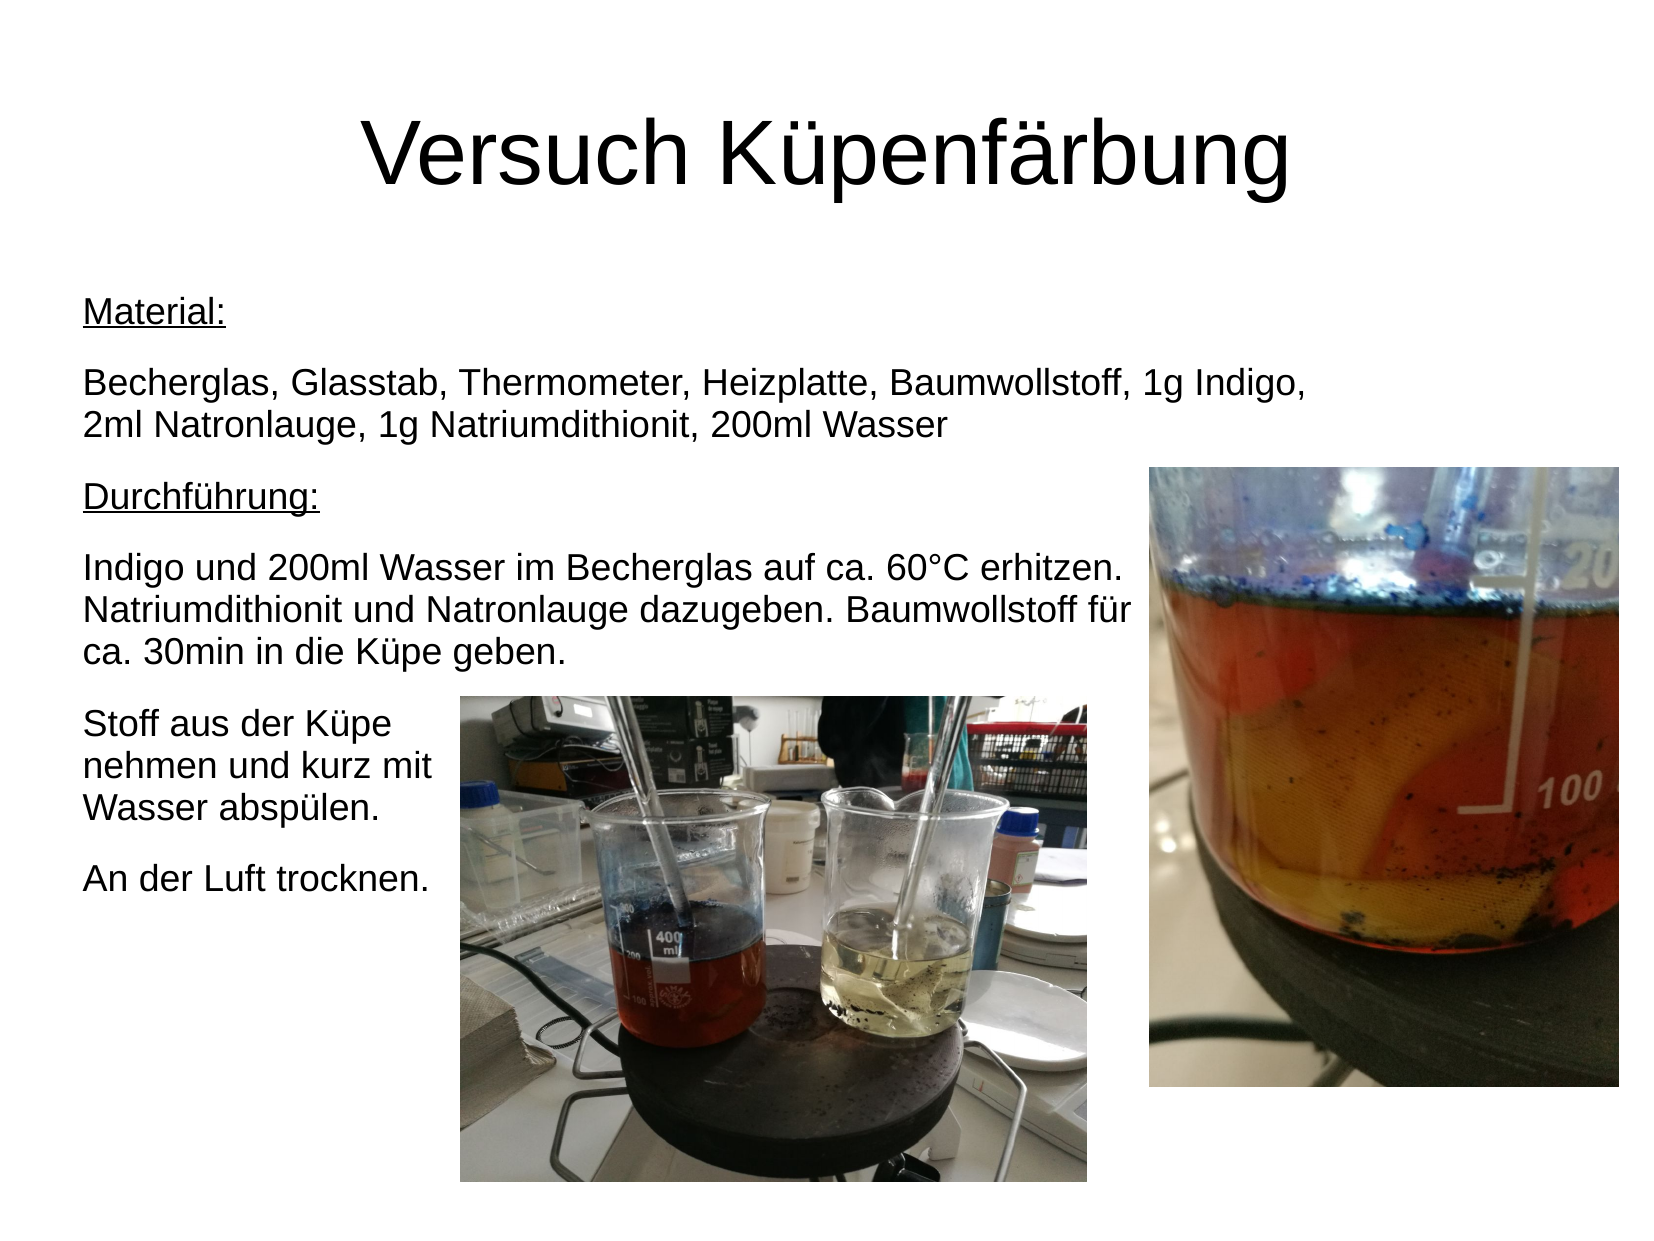

# Versuch Küpenfärbung
Material:
Becherglas, Glasstab, Thermometer, Heizplatte, Baumwollstoff, 1g Indigo, 2ml Natronlauge, 1g Natriumdithionit, 200ml Wasser
Durchführung:
Indigo und 200ml Wasser im Becherglas auf ca. 60°C erhitzen.						Natriumdithionit und Natronlauge dazugeben. Baumwollstoff für						ca. 30min in die Küpe geben.
Stoff aus der Küpe																nehmen und kurz mit 																Wasser abspülen.
An der Luft trocknen.